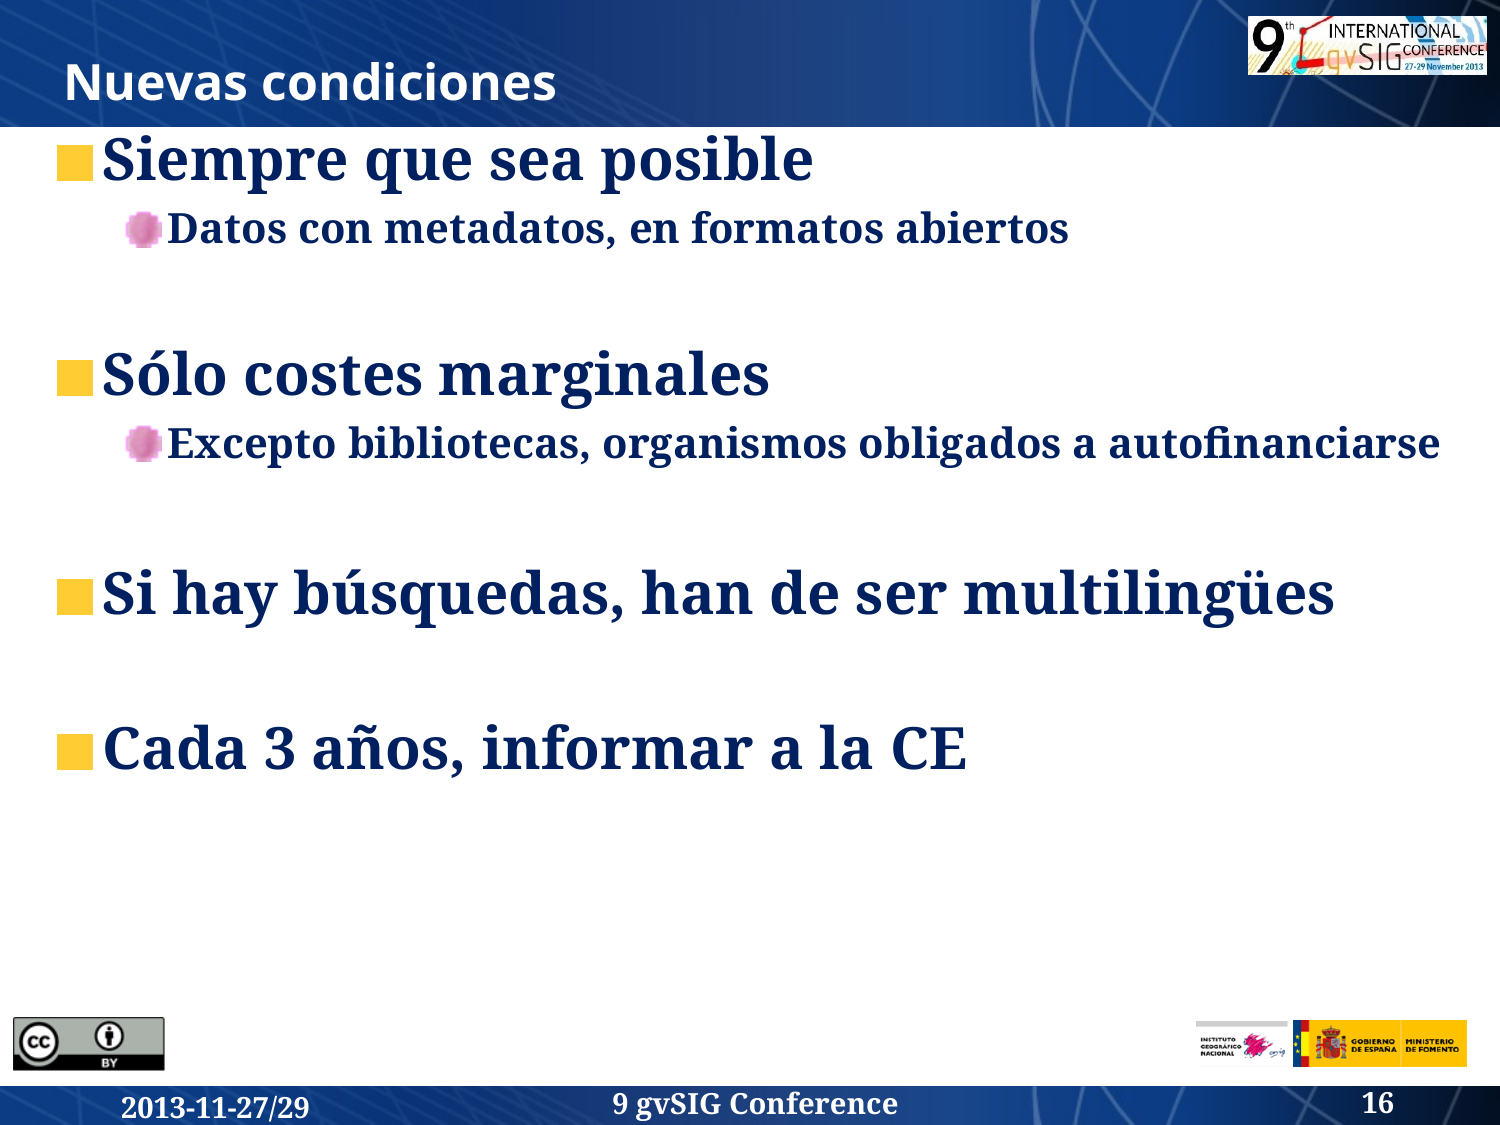

# Nuevas condiciones
Siempre que sea posible
Datos con metadatos, en formatos abiertos
Sólo costes marginales
Excepto bibliotecas, organismos obligados a autofinanciarse
Si hay búsquedas, han de ser multilingües
Cada 3 años, informar a la CE